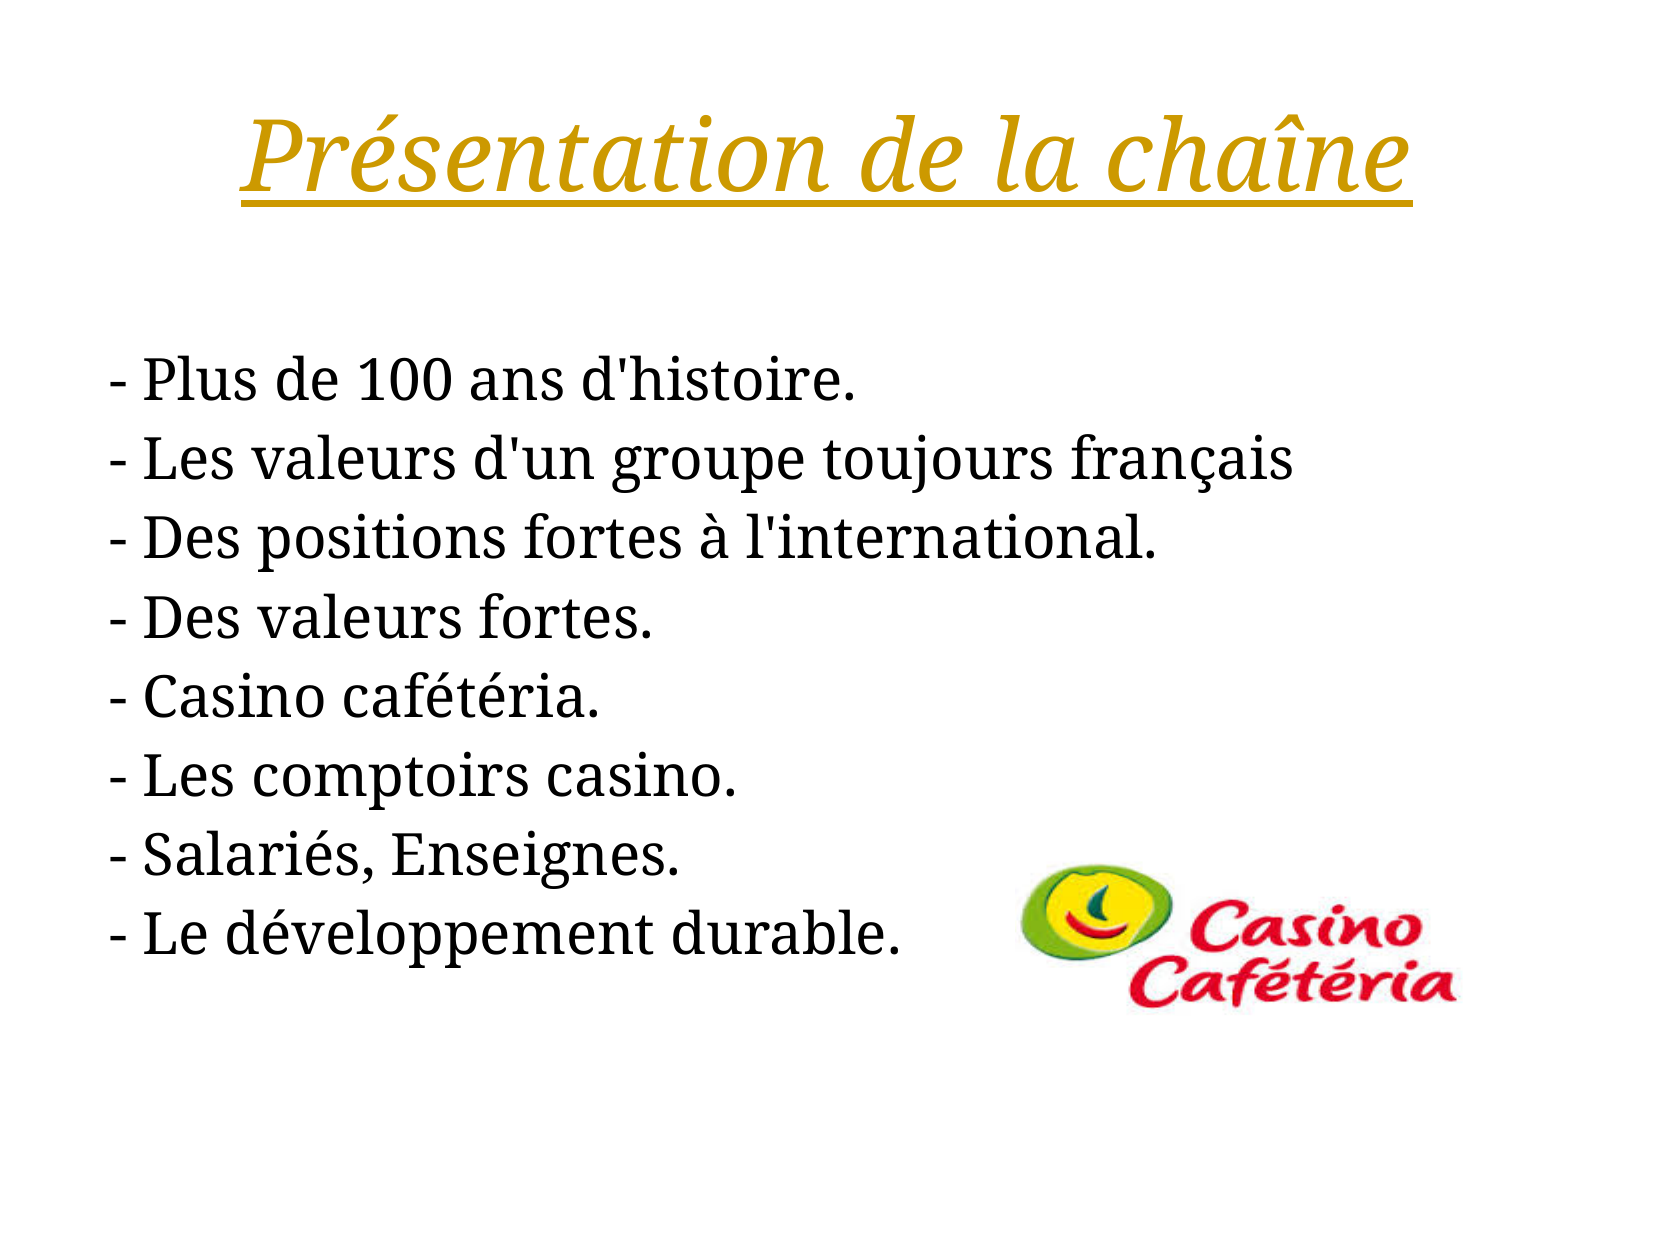

# Présentation de la chaîne
- Plus de 100 ans d'histoire.
- Les valeurs d'un groupe toujours français
- Des positions fortes à l'international.
- Des valeurs fortes.
- Casino cafétéria.
- Les comptoirs casino.
- Salariés, Enseignes.
- Le développement durable.